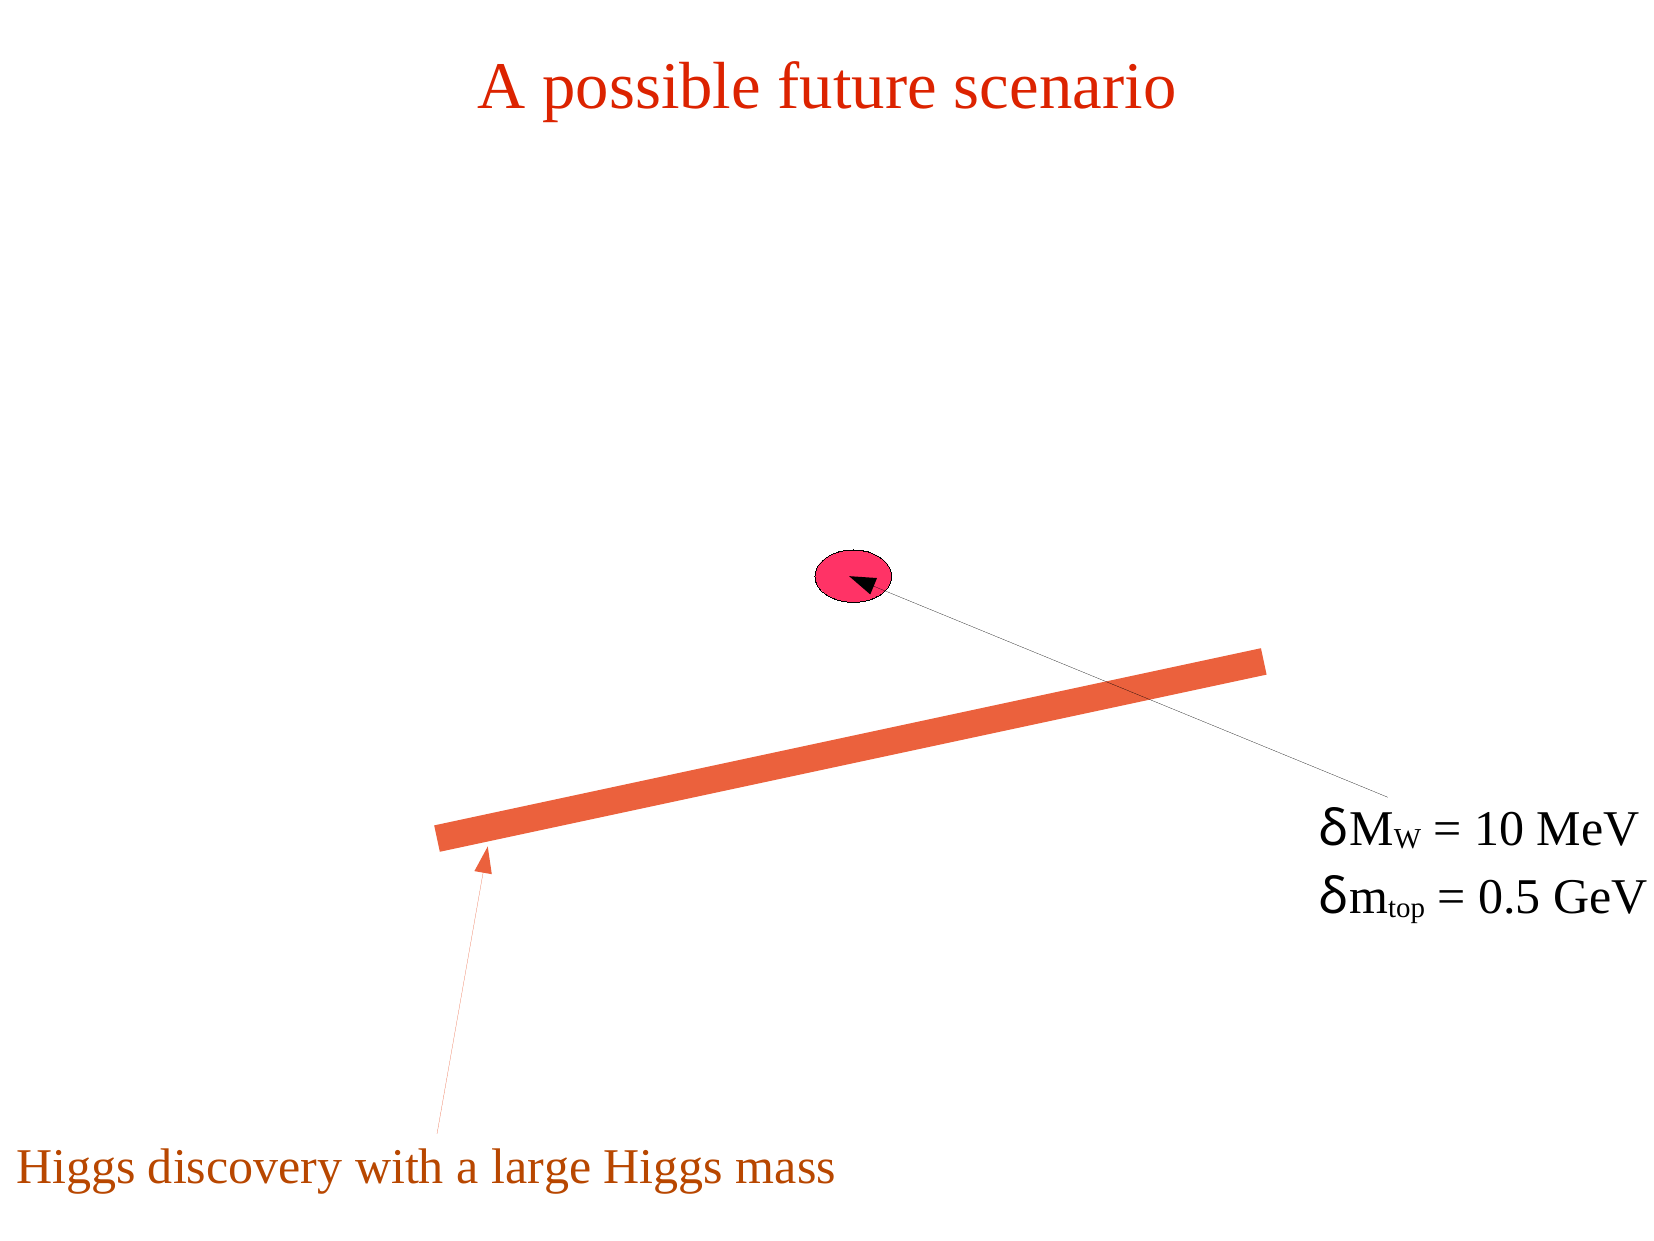

# A possible future scenario
δMW = 10 MeV
δmtop = 0.5 GeV
Higgs discovery with a large Higgs mass